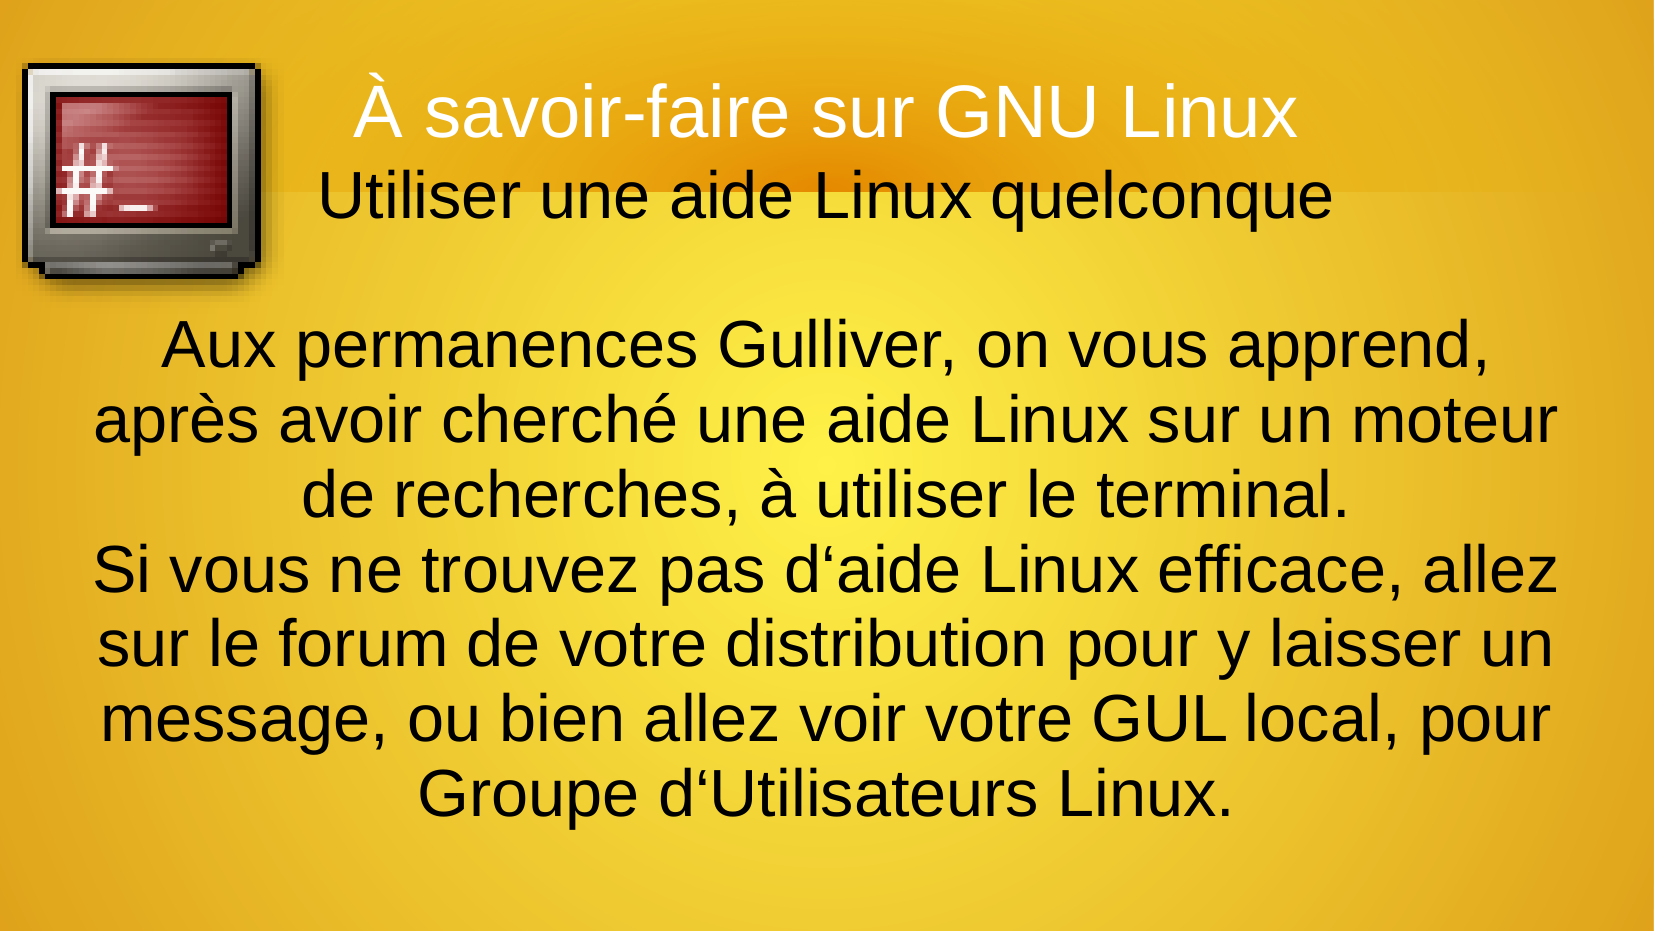

# À savoir-faire sur GNU Linux
Utiliser une aide Linux quelconque
Aux permanences Gulliver, on vous apprend, après avoir cherché une aide Linux sur un moteur de recherches, à utiliser le terminal.
Si vous ne trouvez pas d‘aide Linux efficace, allez sur le forum de votre distribution pour y laisser un message, ou bien allez voir votre GUL local, pour Groupe d‘Utilisateurs Linux.